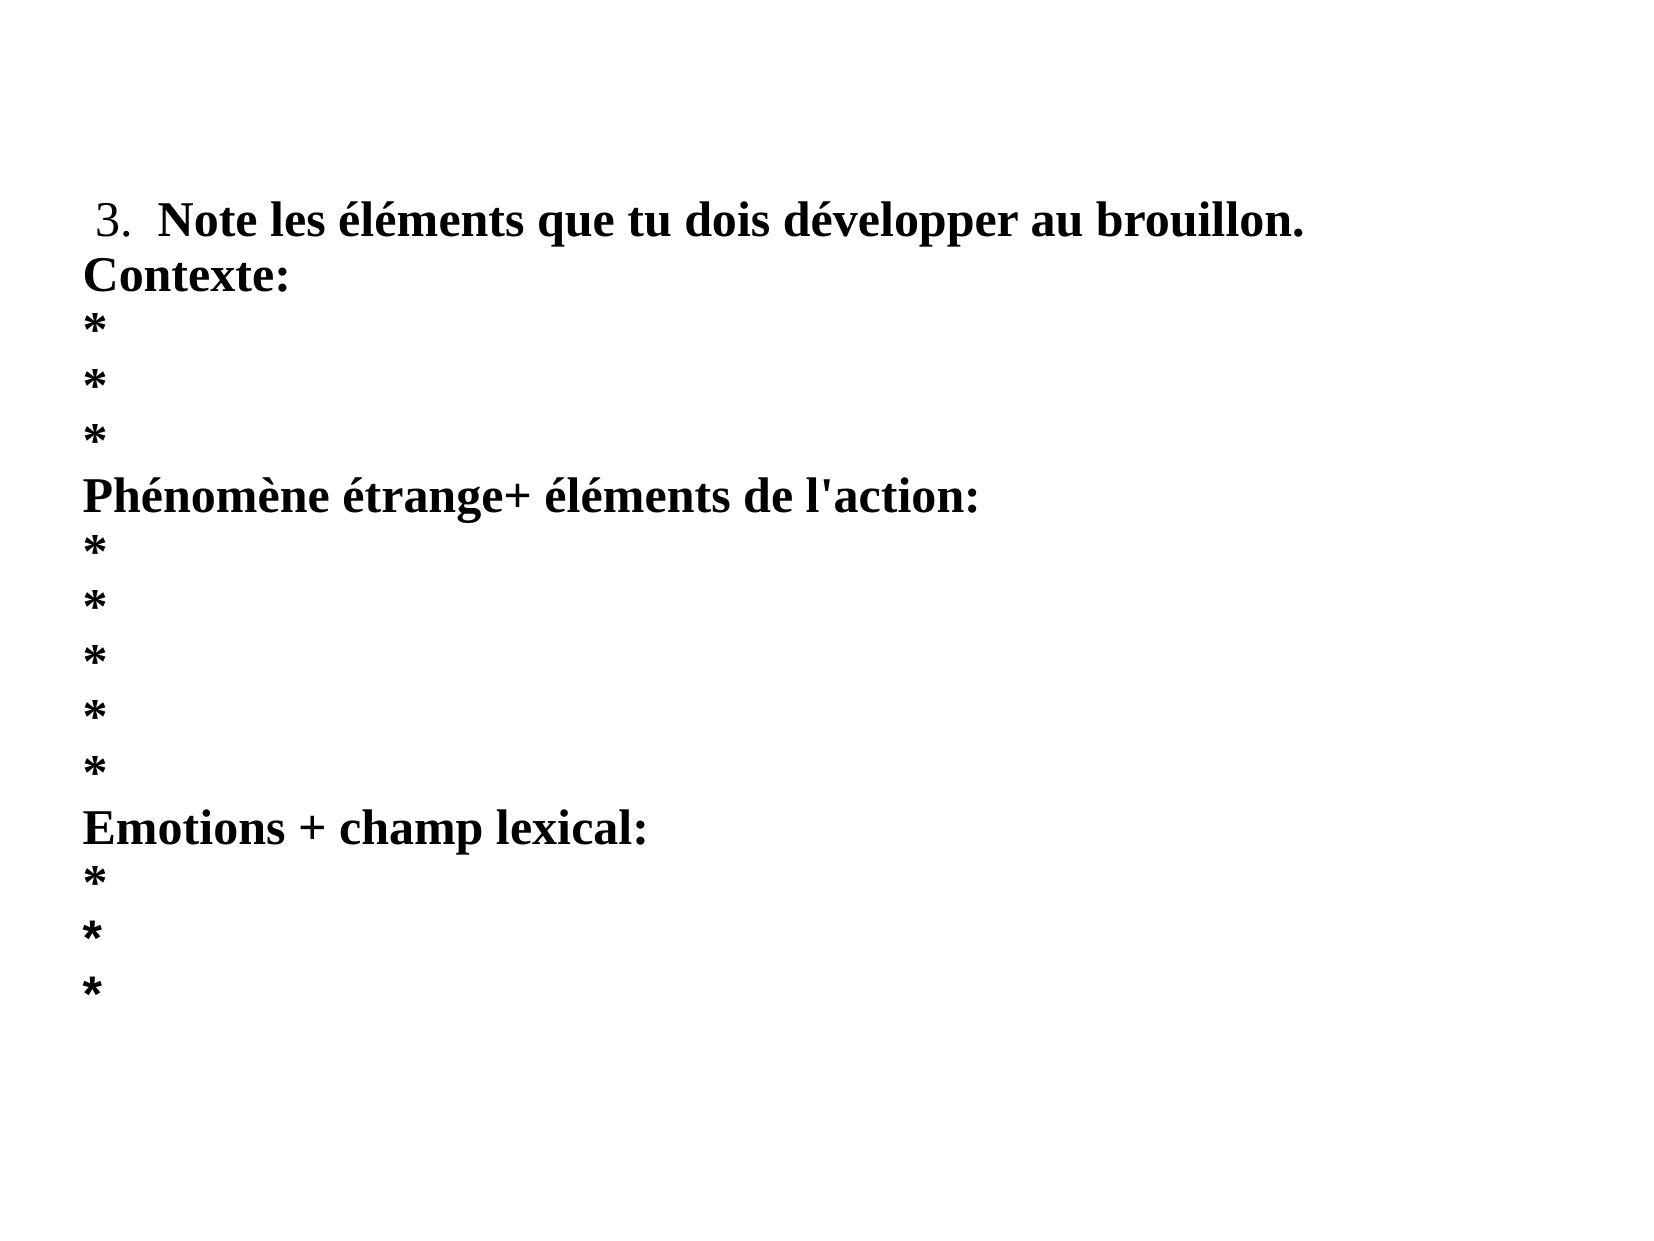

# 3. Note les éléments que tu dois développer au brouillon.
Contexte:
*
*
*
Phénomène étrange+ éléments de l'action:
*
*
*
*
*
Emotions + champ lexical:
*
*
*